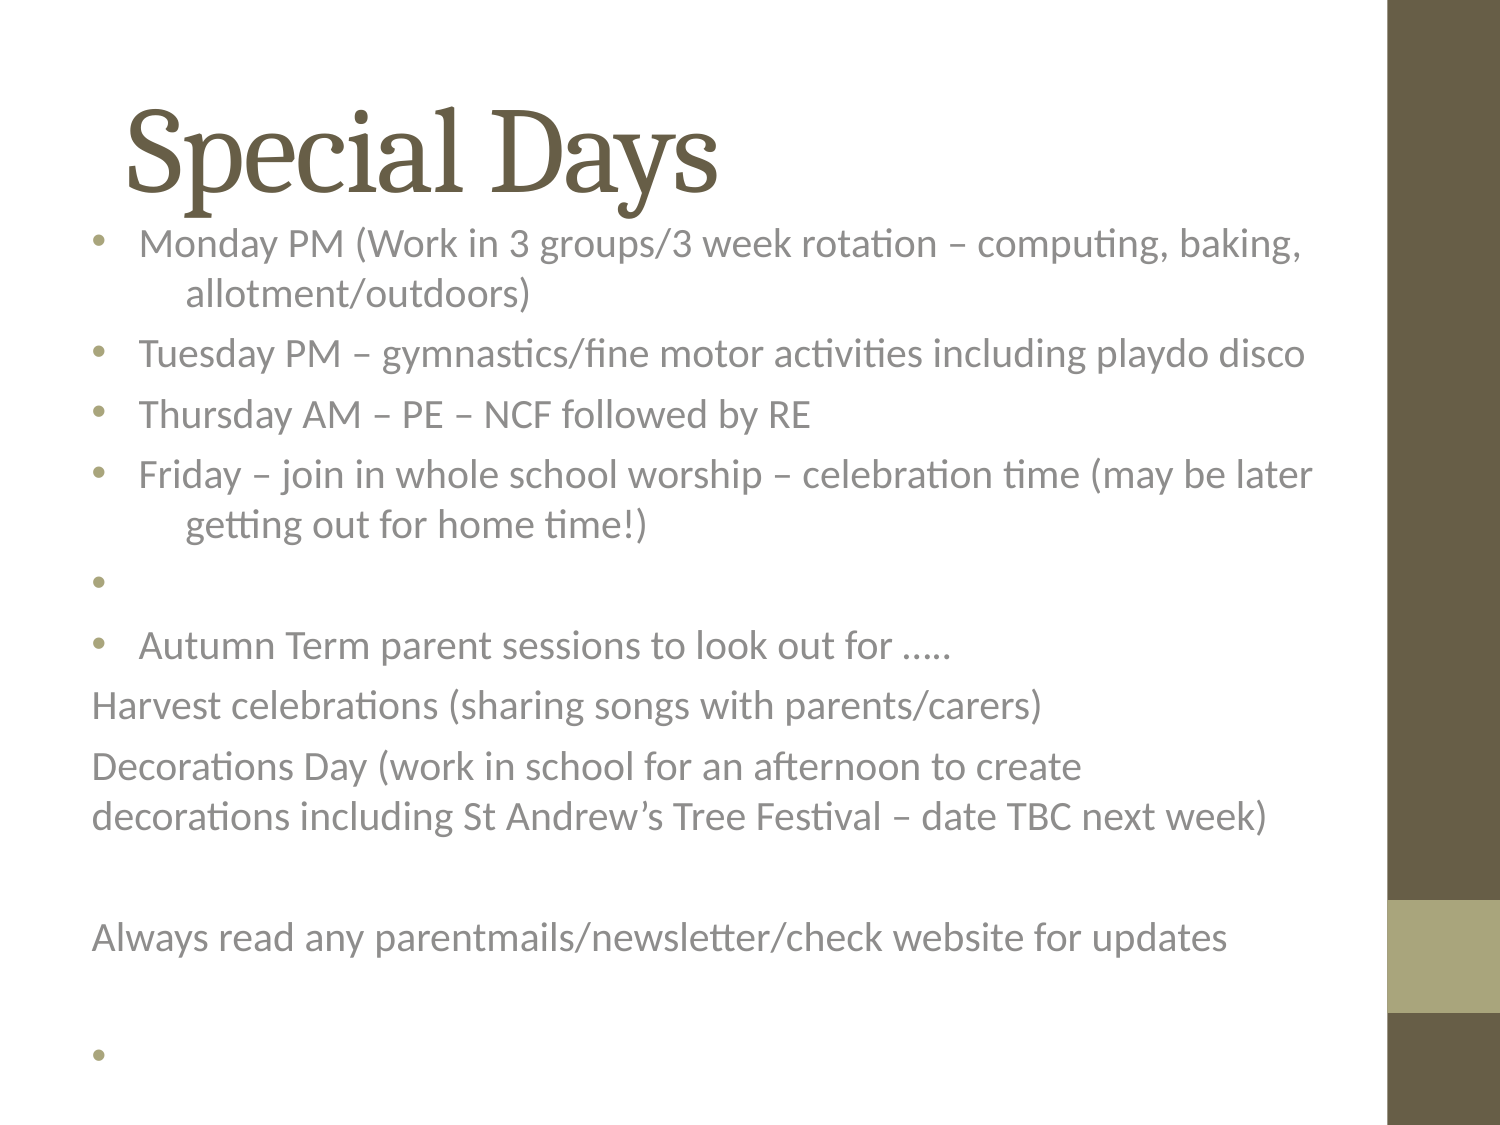

# Special Days
Monday PM (Work in 3 groups/3 week rotation – computing, baking, allotment/outdoors)
Tuesday PM – gymnastics/fine motor activities including playdo disco
Thursday AM – PE – NCF followed by RE
Friday – join in whole school worship – celebration time (may be later getting out for home time!)
Autumn Term parent sessions to look out for …..
Harvest celebrations (sharing songs with parents/carers)
Decorations Day (work in school for an afternoon to create decorations including St Andrew’s Tree Festival – date TBC next week)
Always read any parentmails/newsletter/check website for updates